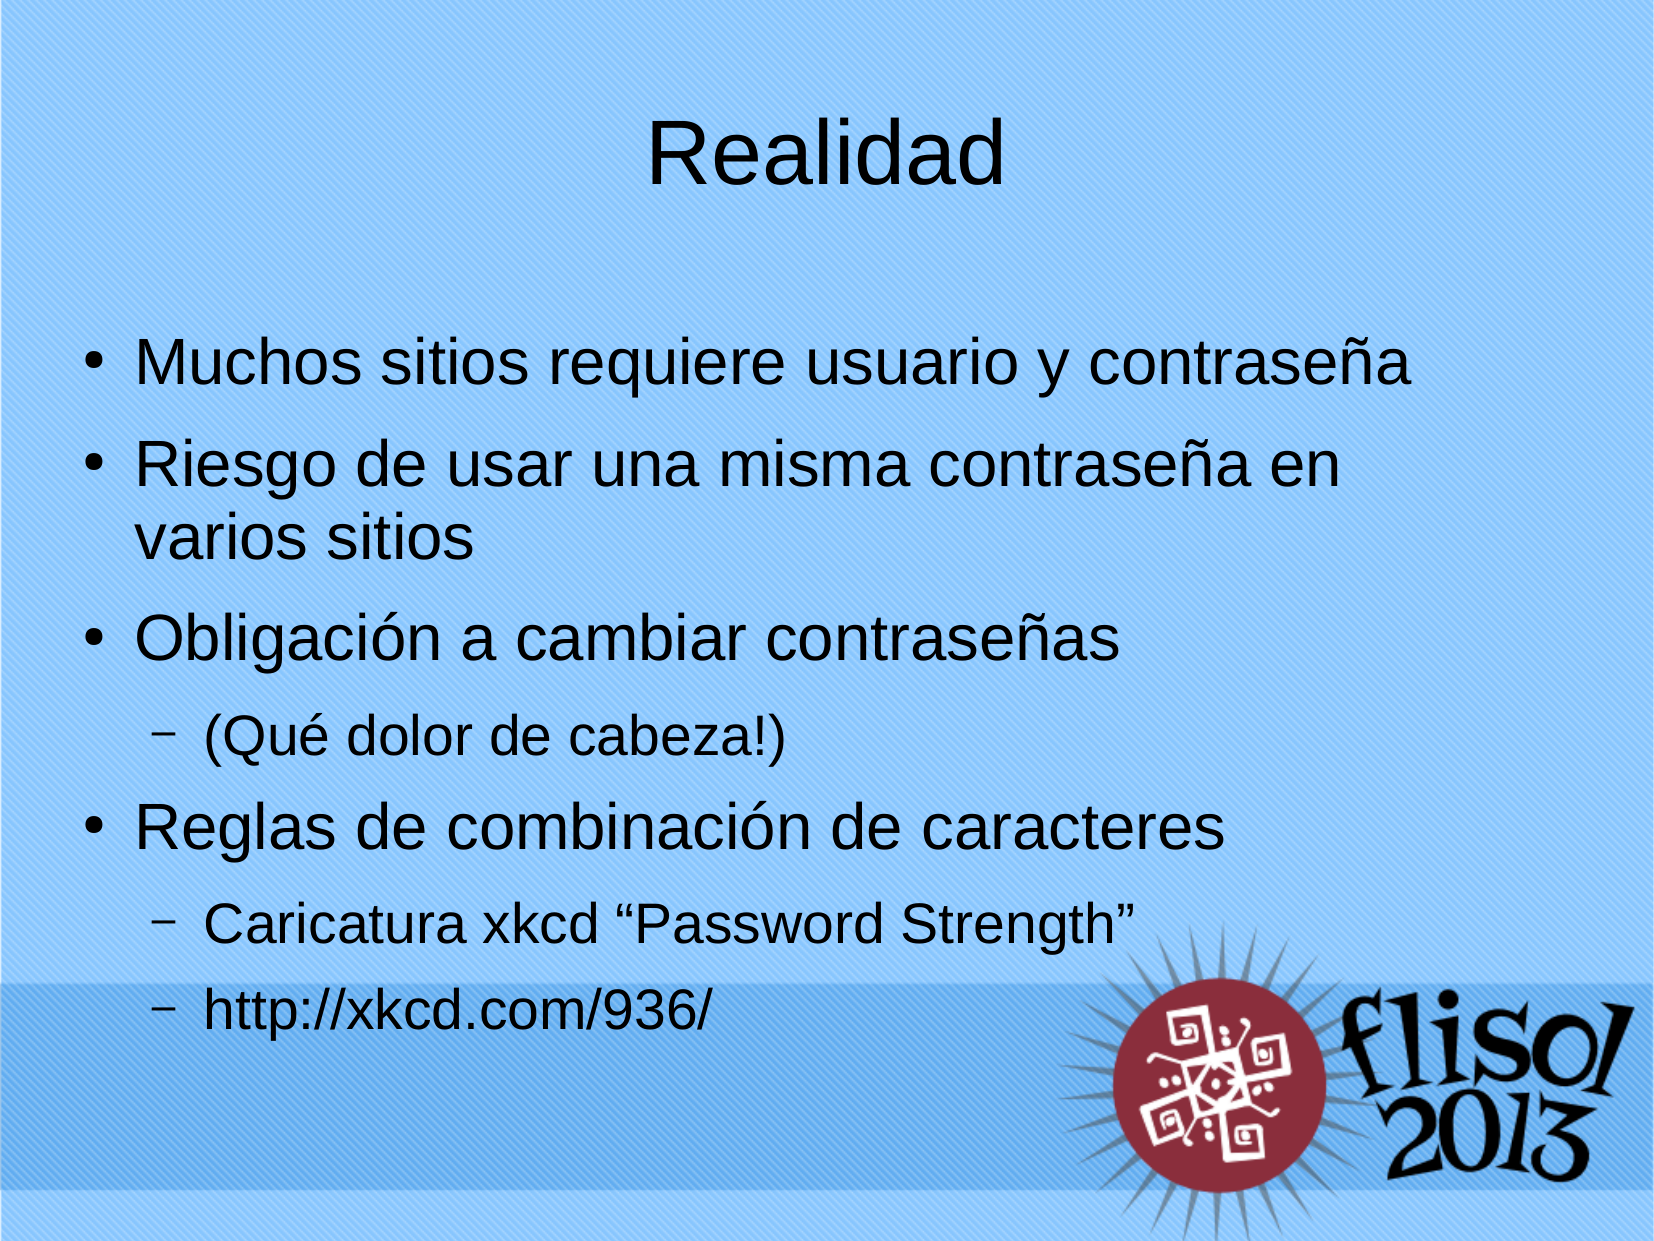

# Realidad
Muchos sitios requiere usuario y contraseña
Riesgo de usar una misma contraseña en varios sitios
Obligación a cambiar contraseñas
(Qué dolor de cabeza!)
Reglas de combinación de caracteres
Caricatura xkcd “Password Strength”
http://xkcd.com/936/